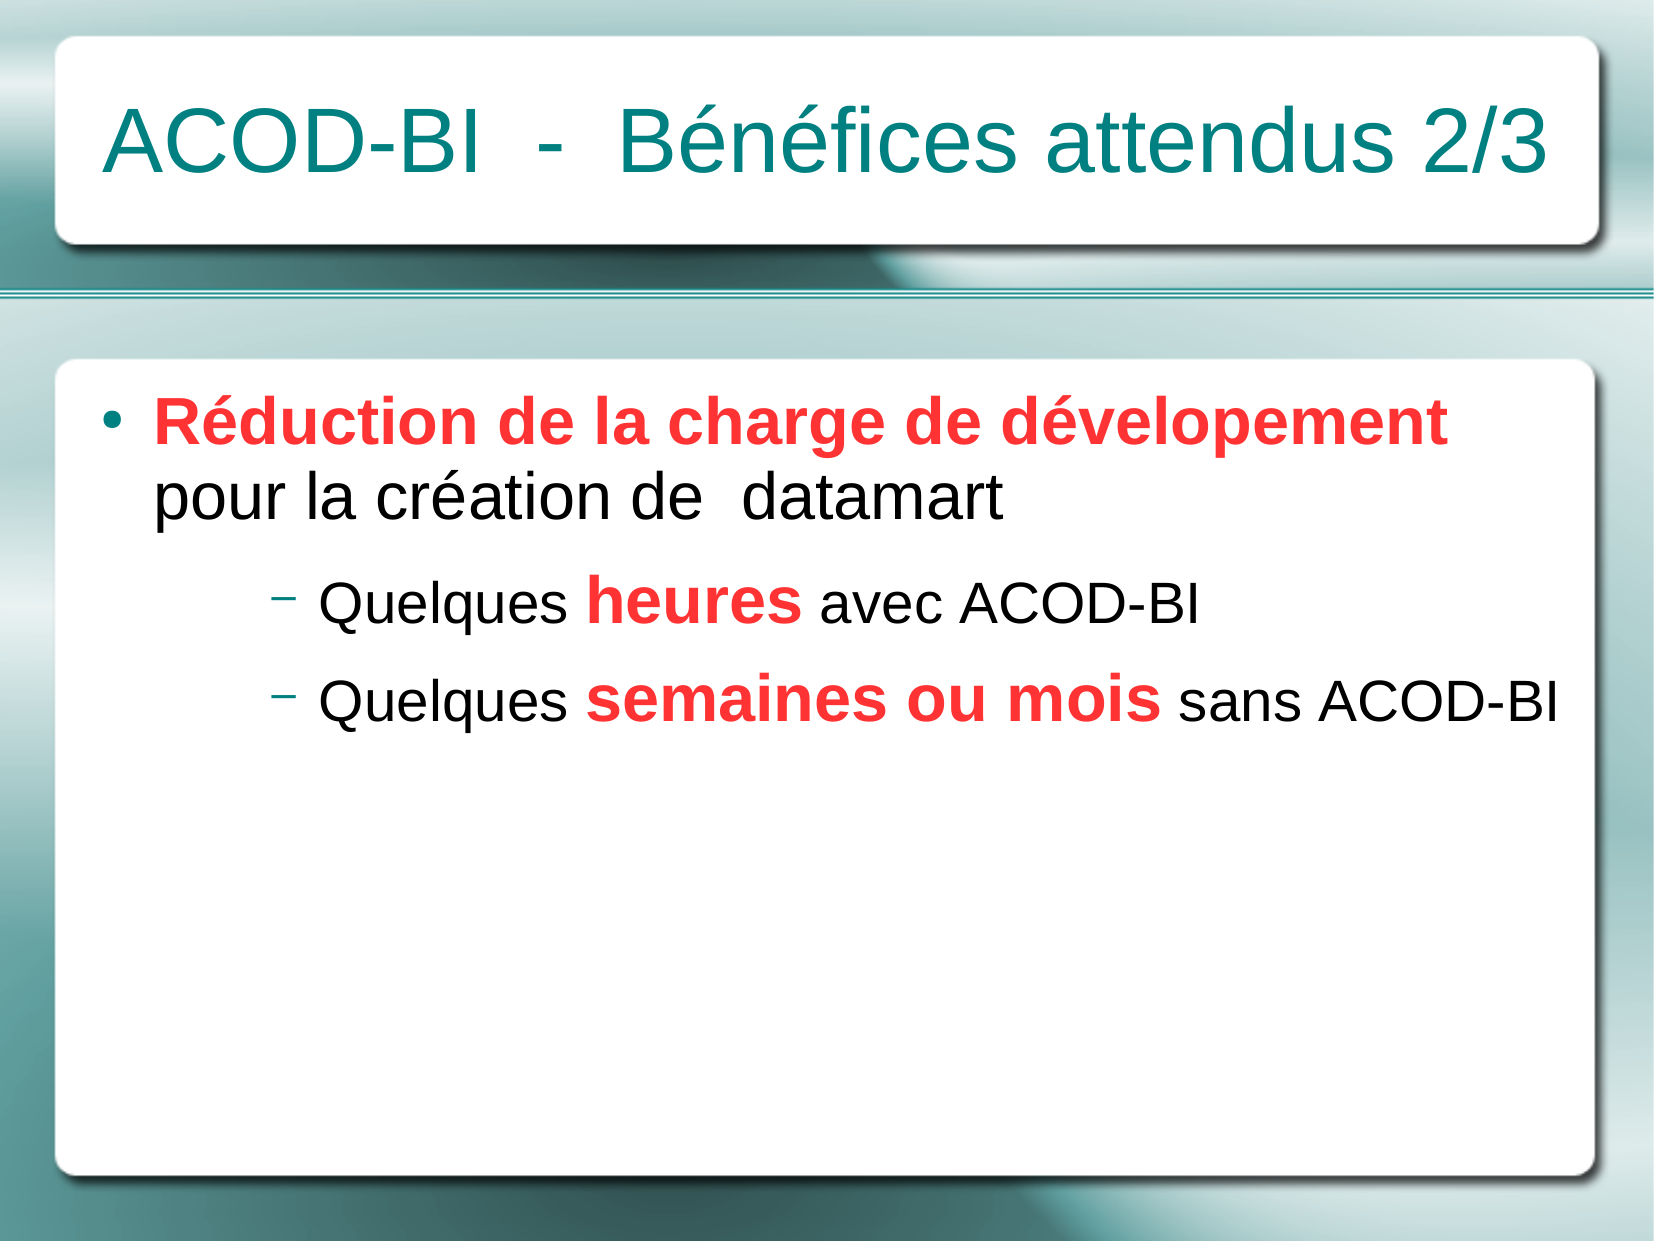

# ACOD-BI - Bénéfices attendus 2/3
Réduction de la charge de dévelopement pour la création de datamart
Quelques heures avec ACOD-BI
Quelques semaines ou mois sans ACOD-BI